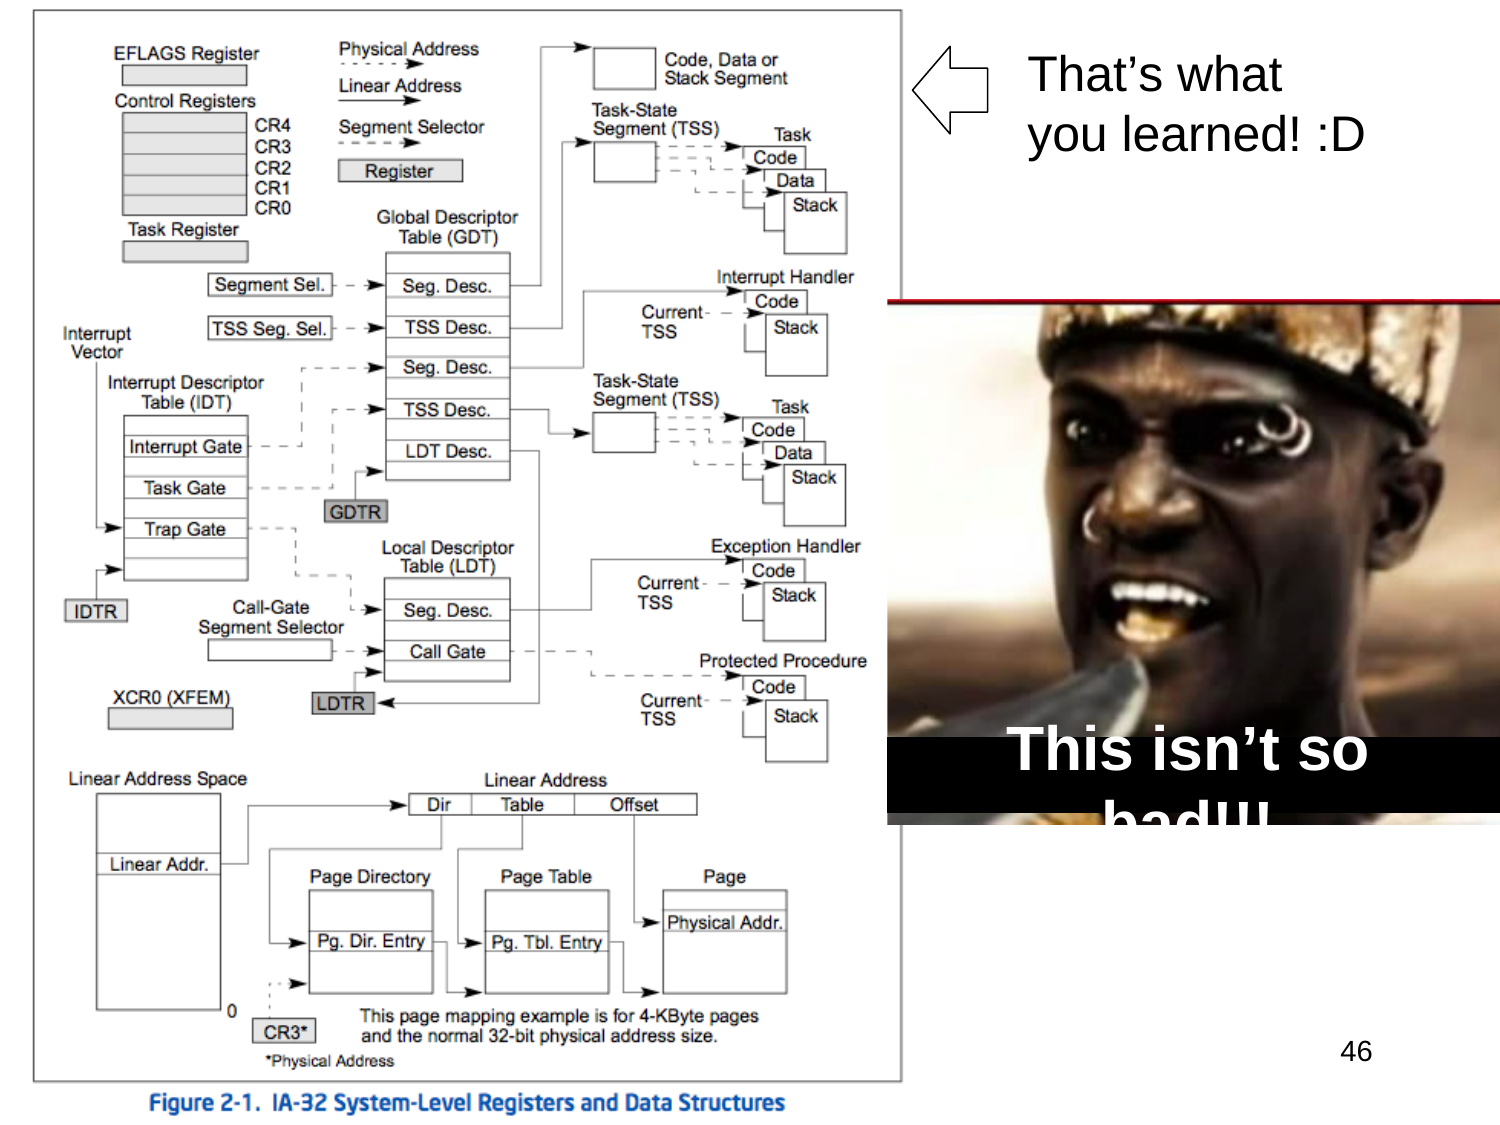

That’s what you learned! :D
# Madness no more!
This isn’t so bad!!!